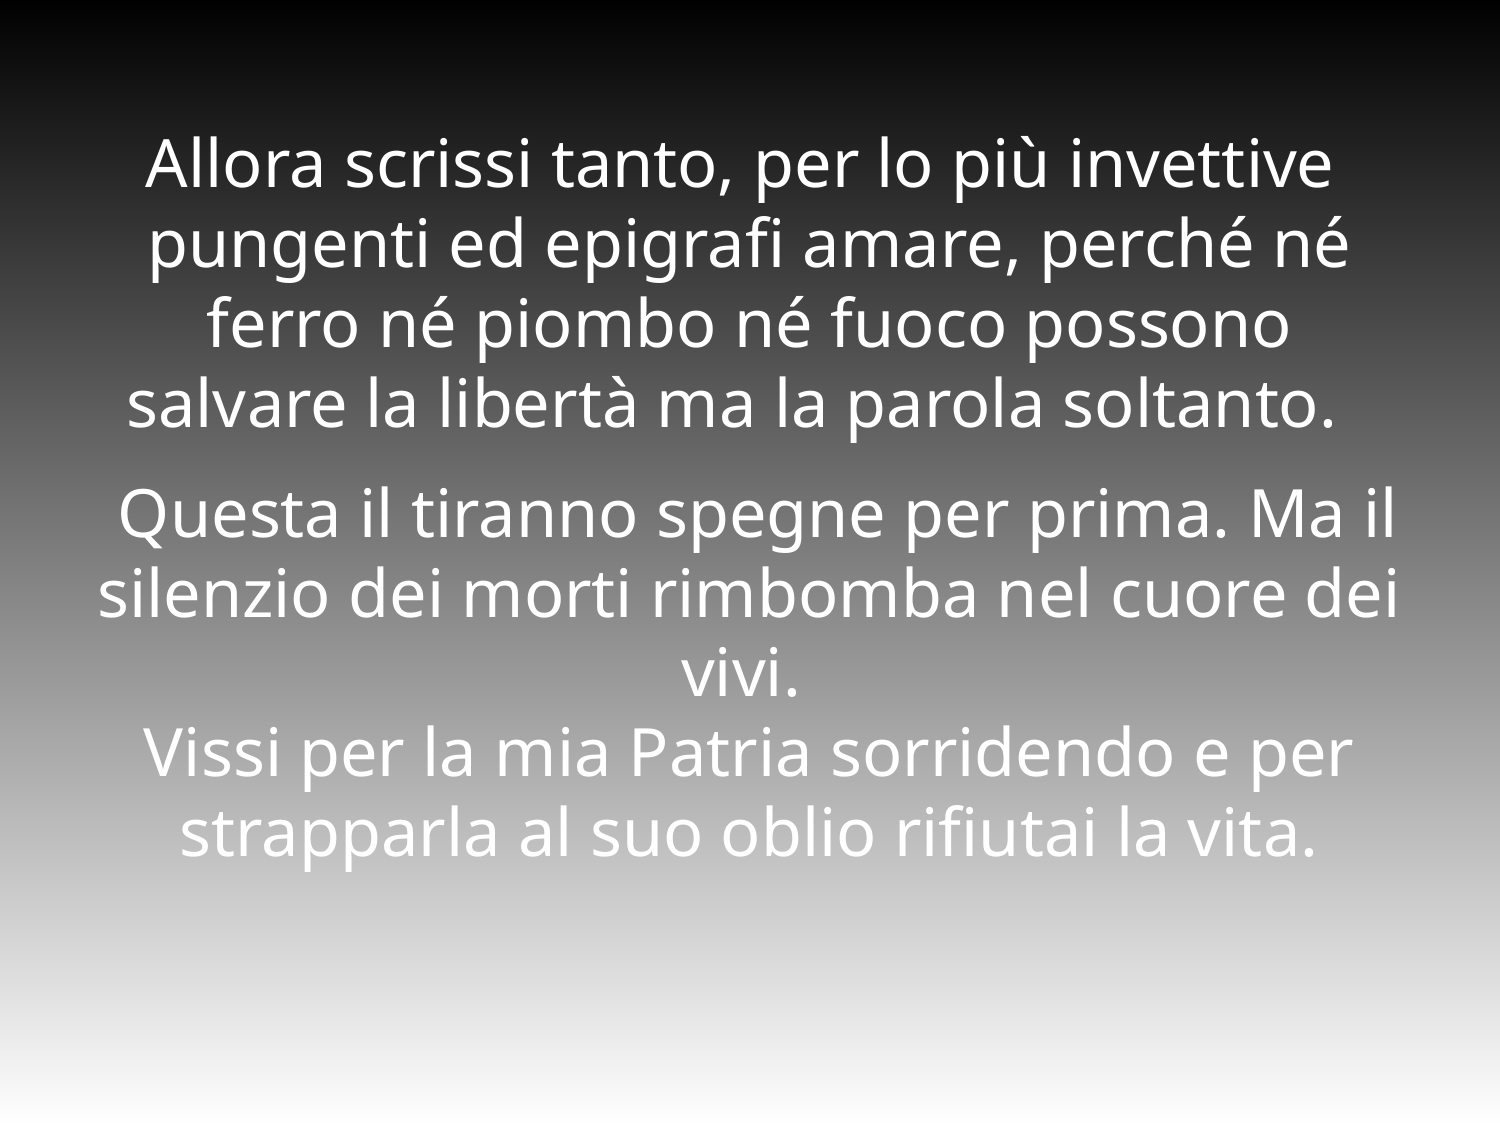

# Allora scrissi tanto, per lo più invettive pungenti ed epigrafi amare, perché né ferro né piombo né fuoco possono salvare la libertà ma la parola soltanto.
 Questa il tiranno spegne per prima. Ma il silenzio dei morti rimbomba nel cuore dei vivi.
Vissi per la mia Patria sorridendo e per strapparla al suo oblio rifiutai la vita.